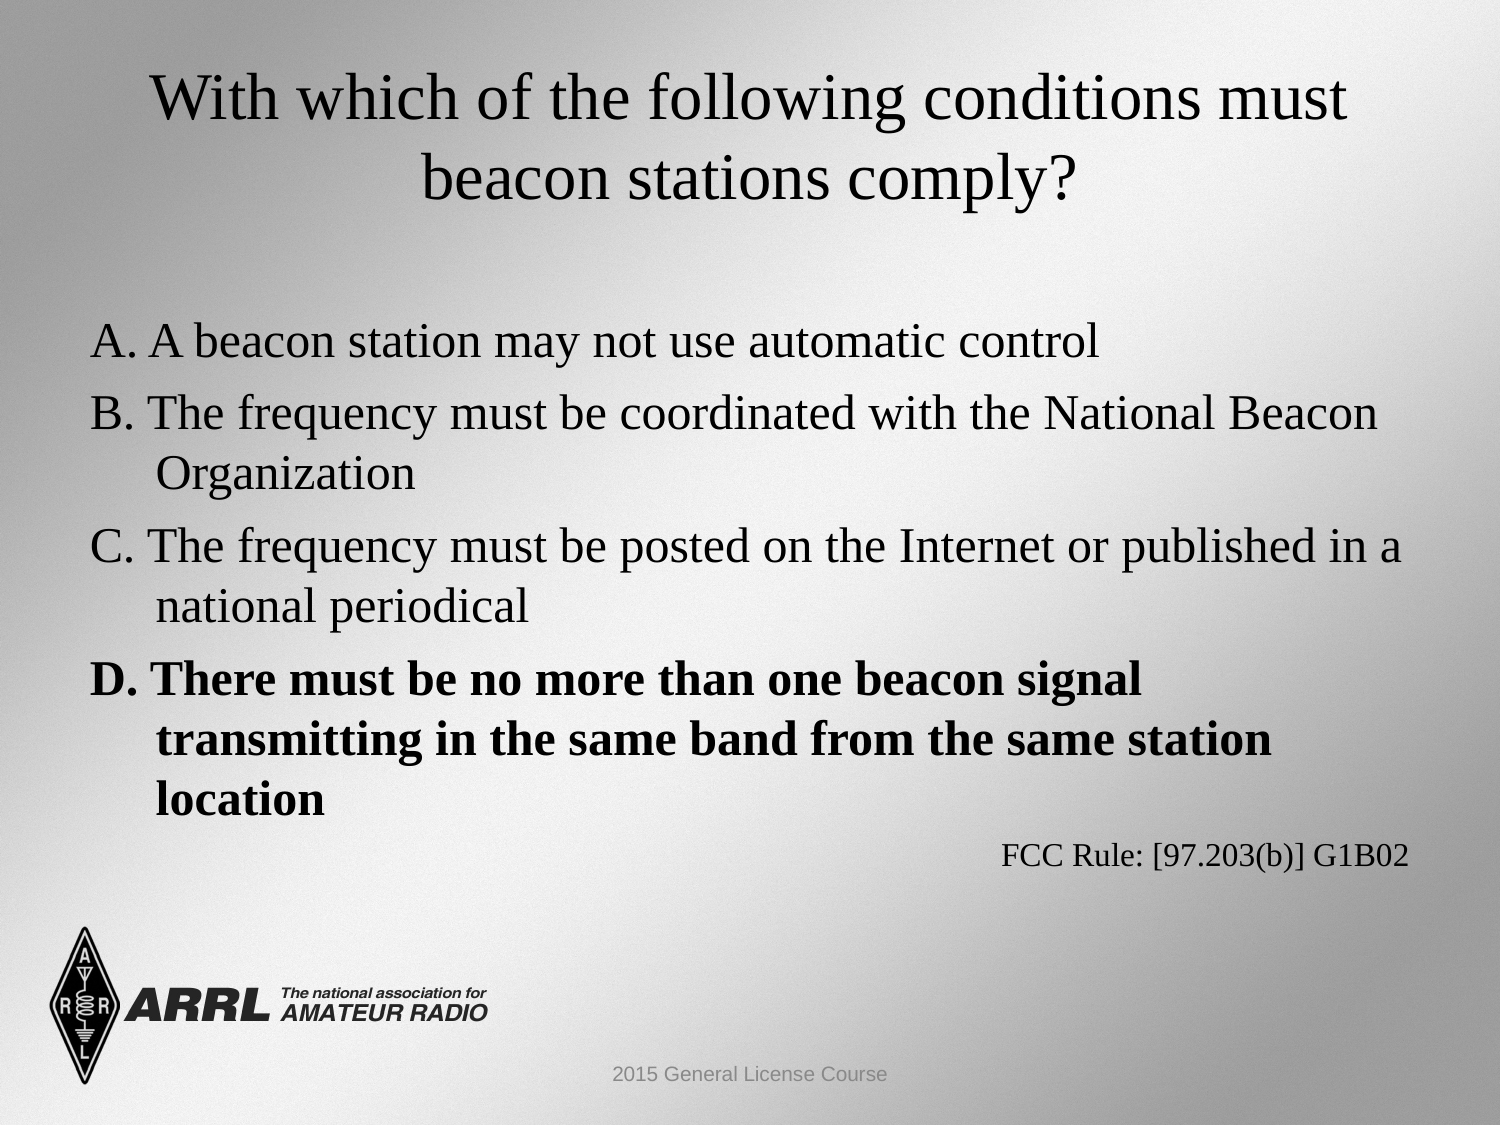

# With which of the following conditions must beacon stations comply?
A. A beacon station may not use automatic control
B. The frequency must be coordinated with the National Beacon Organization
C. The frequency must be posted on the Internet or published in a national periodical
D. There must be no more than one beacon signal transmitting in the same band from the same station location
FCC Rule: [97.203(b)] G1B02
2015 General License Course